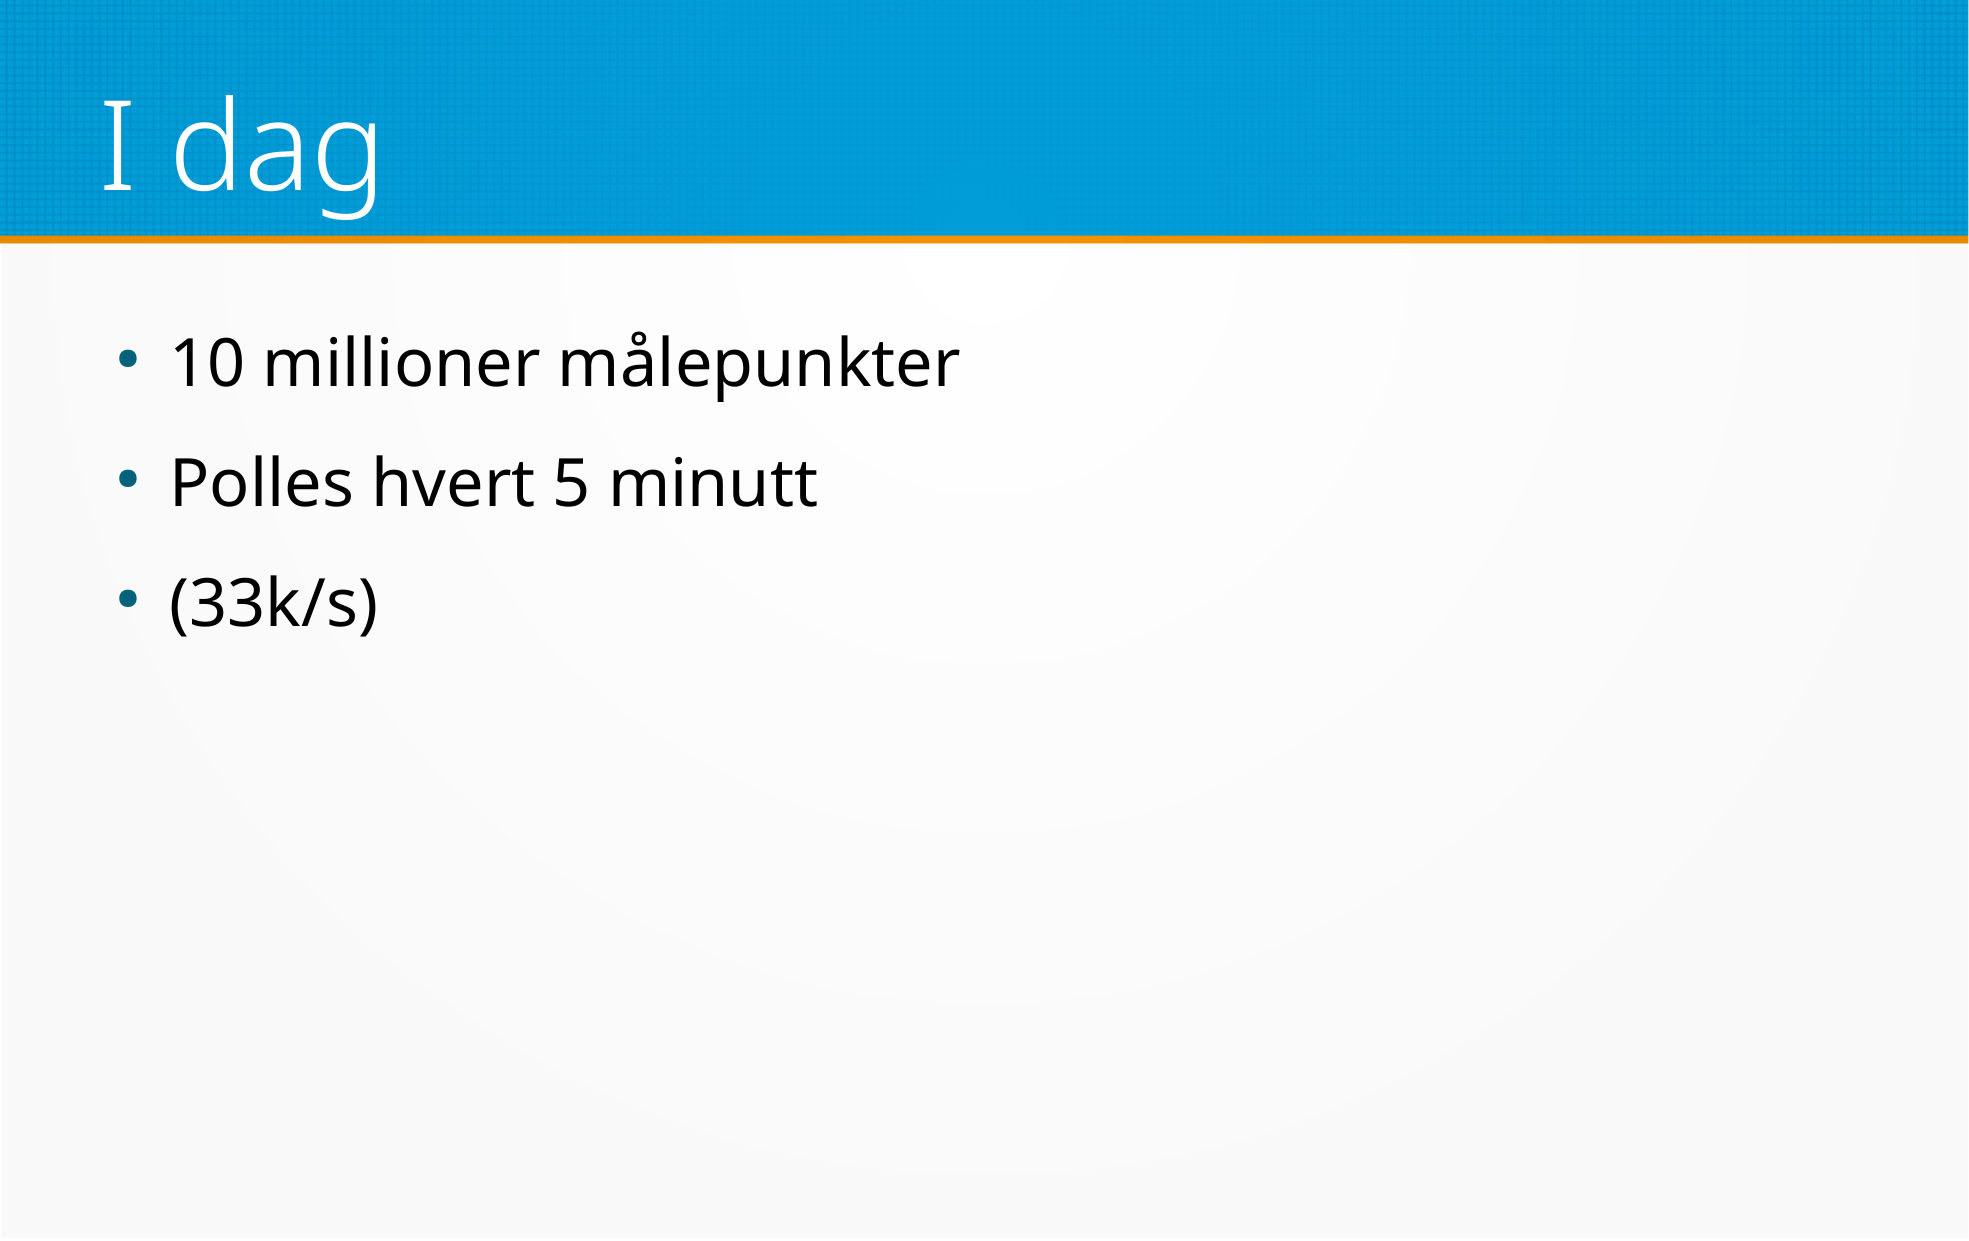

# I dag
10 millioner målepunkter
Polles hvert 5 minutt
(33k/s)